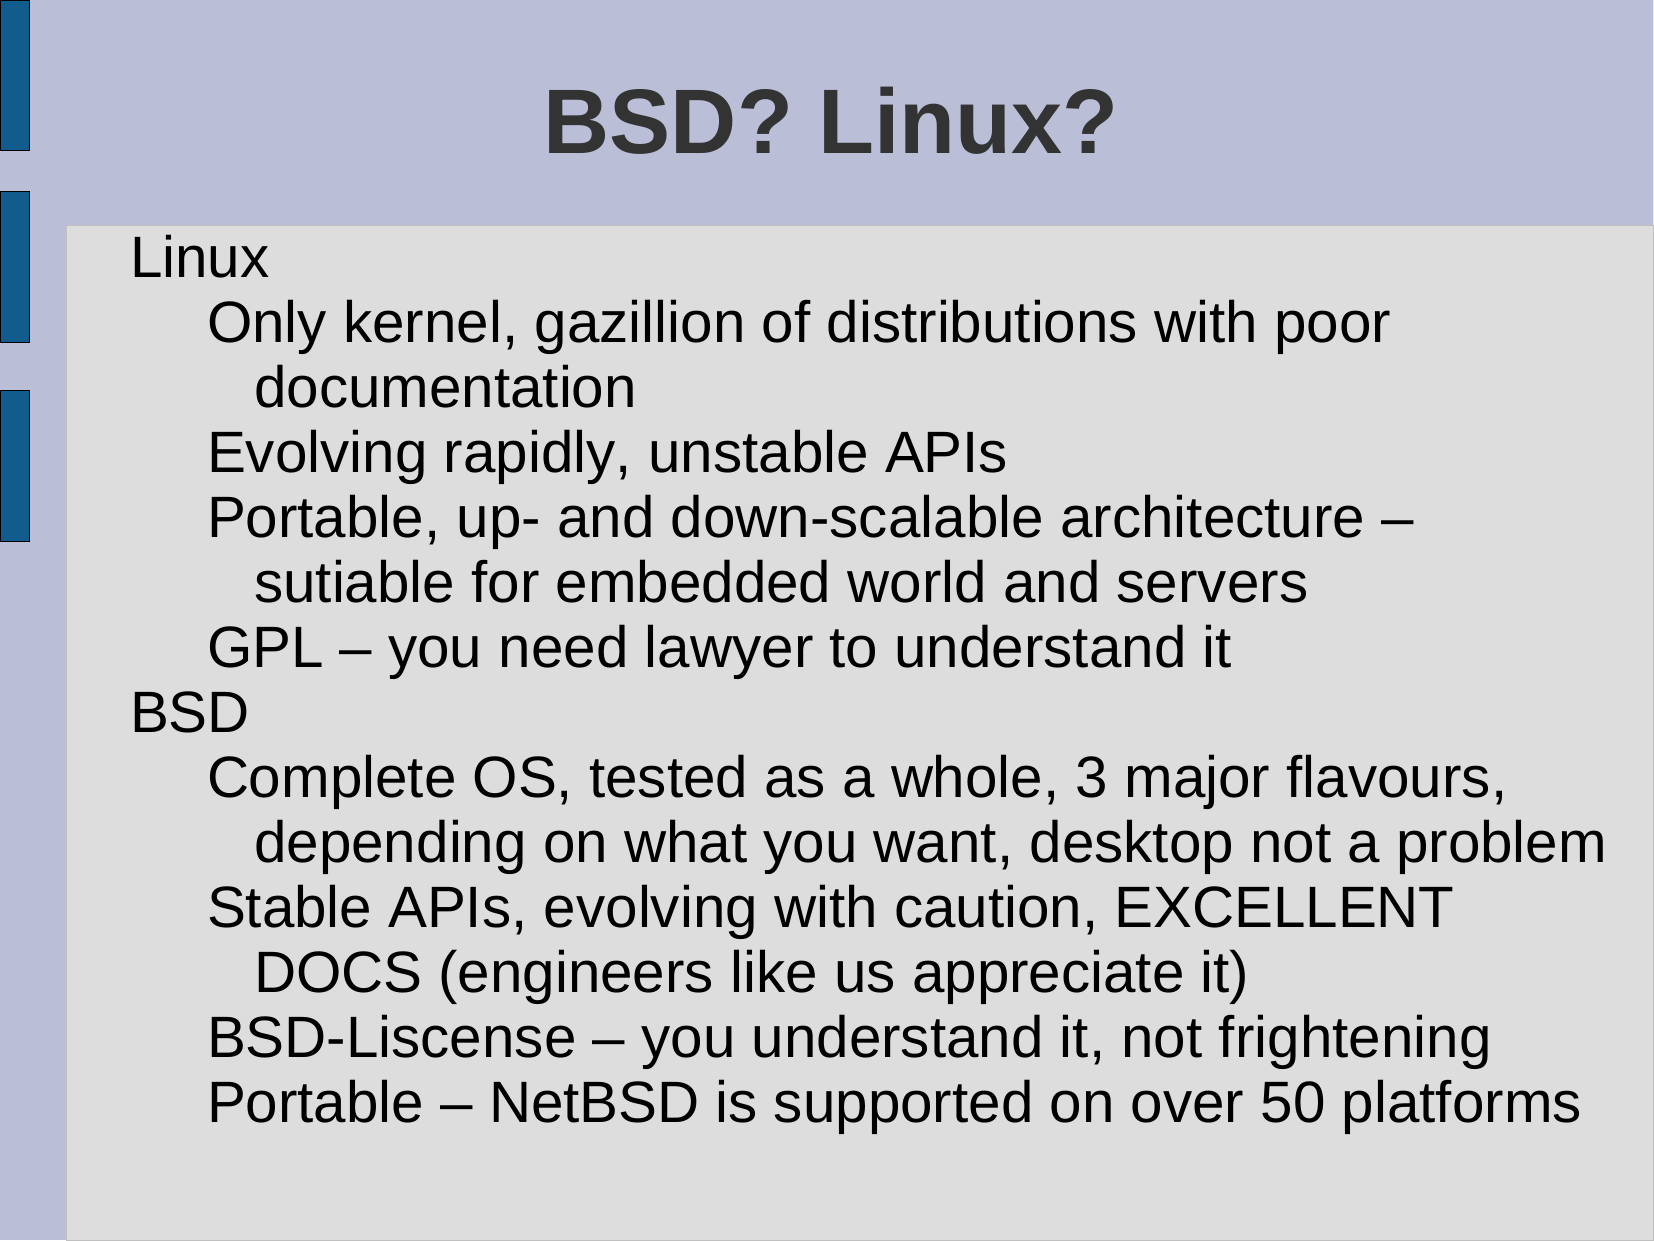

# BSD? Linux?
Linux
Only kernel, gazillion of distributions with poor documentation
Evolving rapidly, unstable APIs
Portable, up- and down-scalable architecture – sutiable for embedded world and servers
GPL – you need lawyer to understand it
BSD
Complete OS, tested as a whole, 3 major flavours, depending on what you want, desktop not a problem
Stable APIs, evolving with caution, EXCELLENT DOCS (engineers like us appreciate it)
BSD-Liscense – you understand it, not frightening
Portable – NetBSD is supported on over 50 platforms